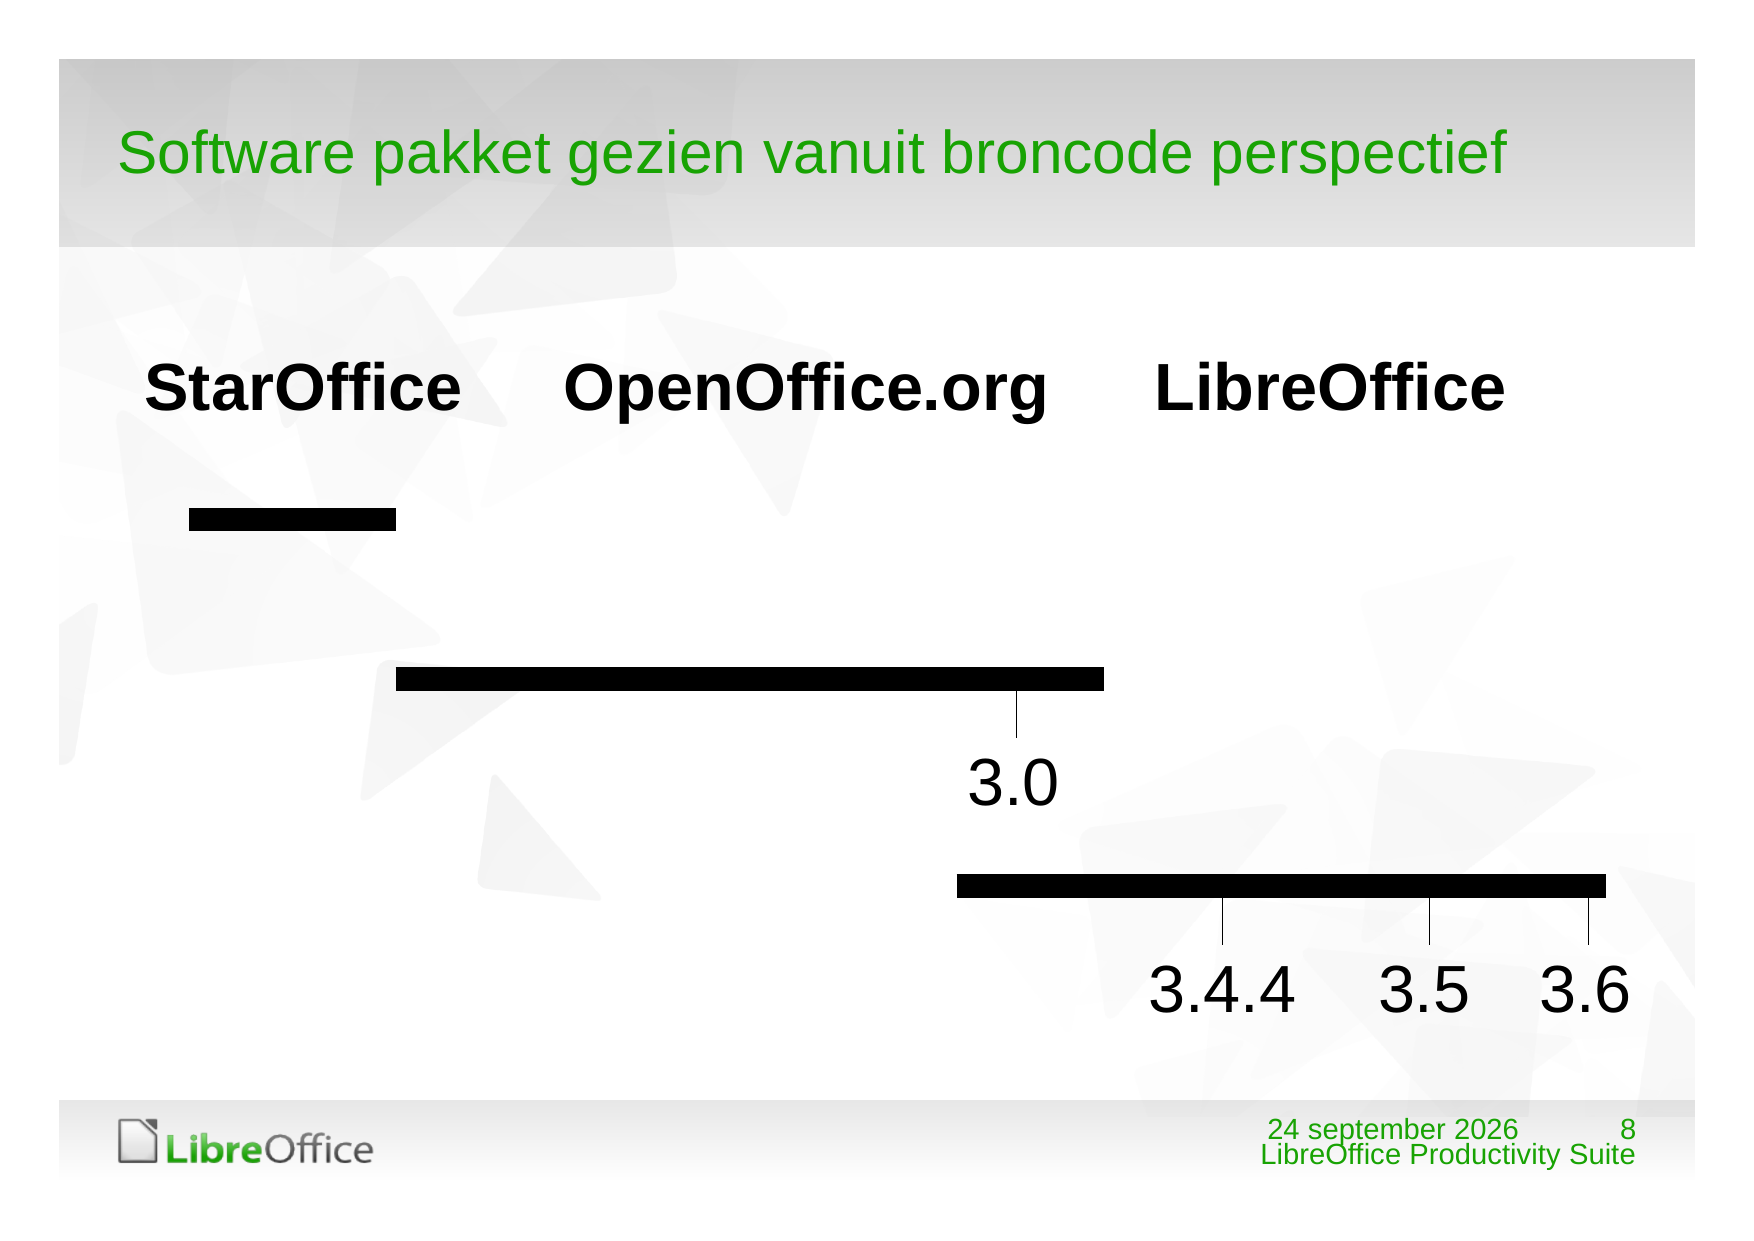

# Software pakket gezien vanuit broncode perspectief
StarOffice
OpenOffice.org
LibreOffice
3.0
3.4.4
3.5
3.6
8
LibreOffice Productivity Suite